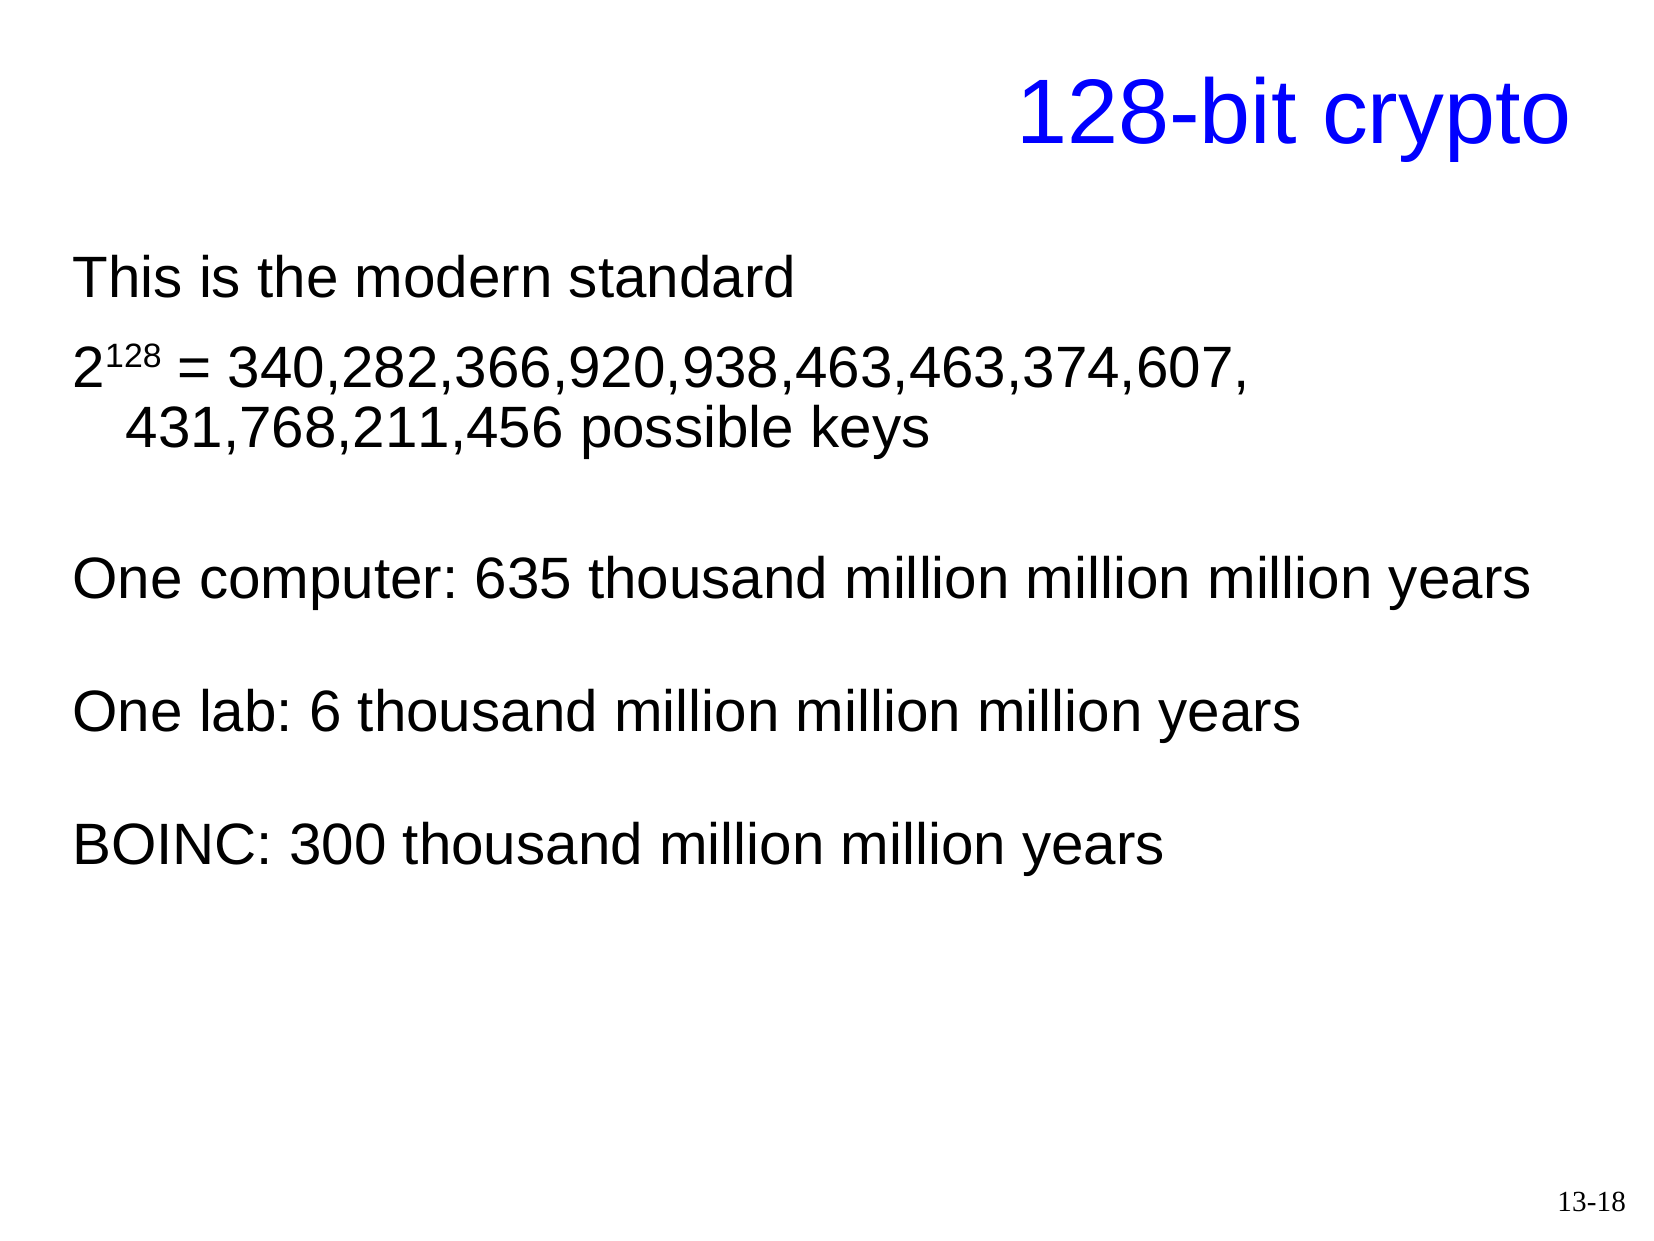

# 128-bit crypto
This is the modern standard
2128 = 340,282,366,920,938,463,463,374,607,
431,768,211,456 possible keys
One computer: 635 thousand million million million years
One lab: 6 thousand million million million years
BOINC: 300 thousand million million years